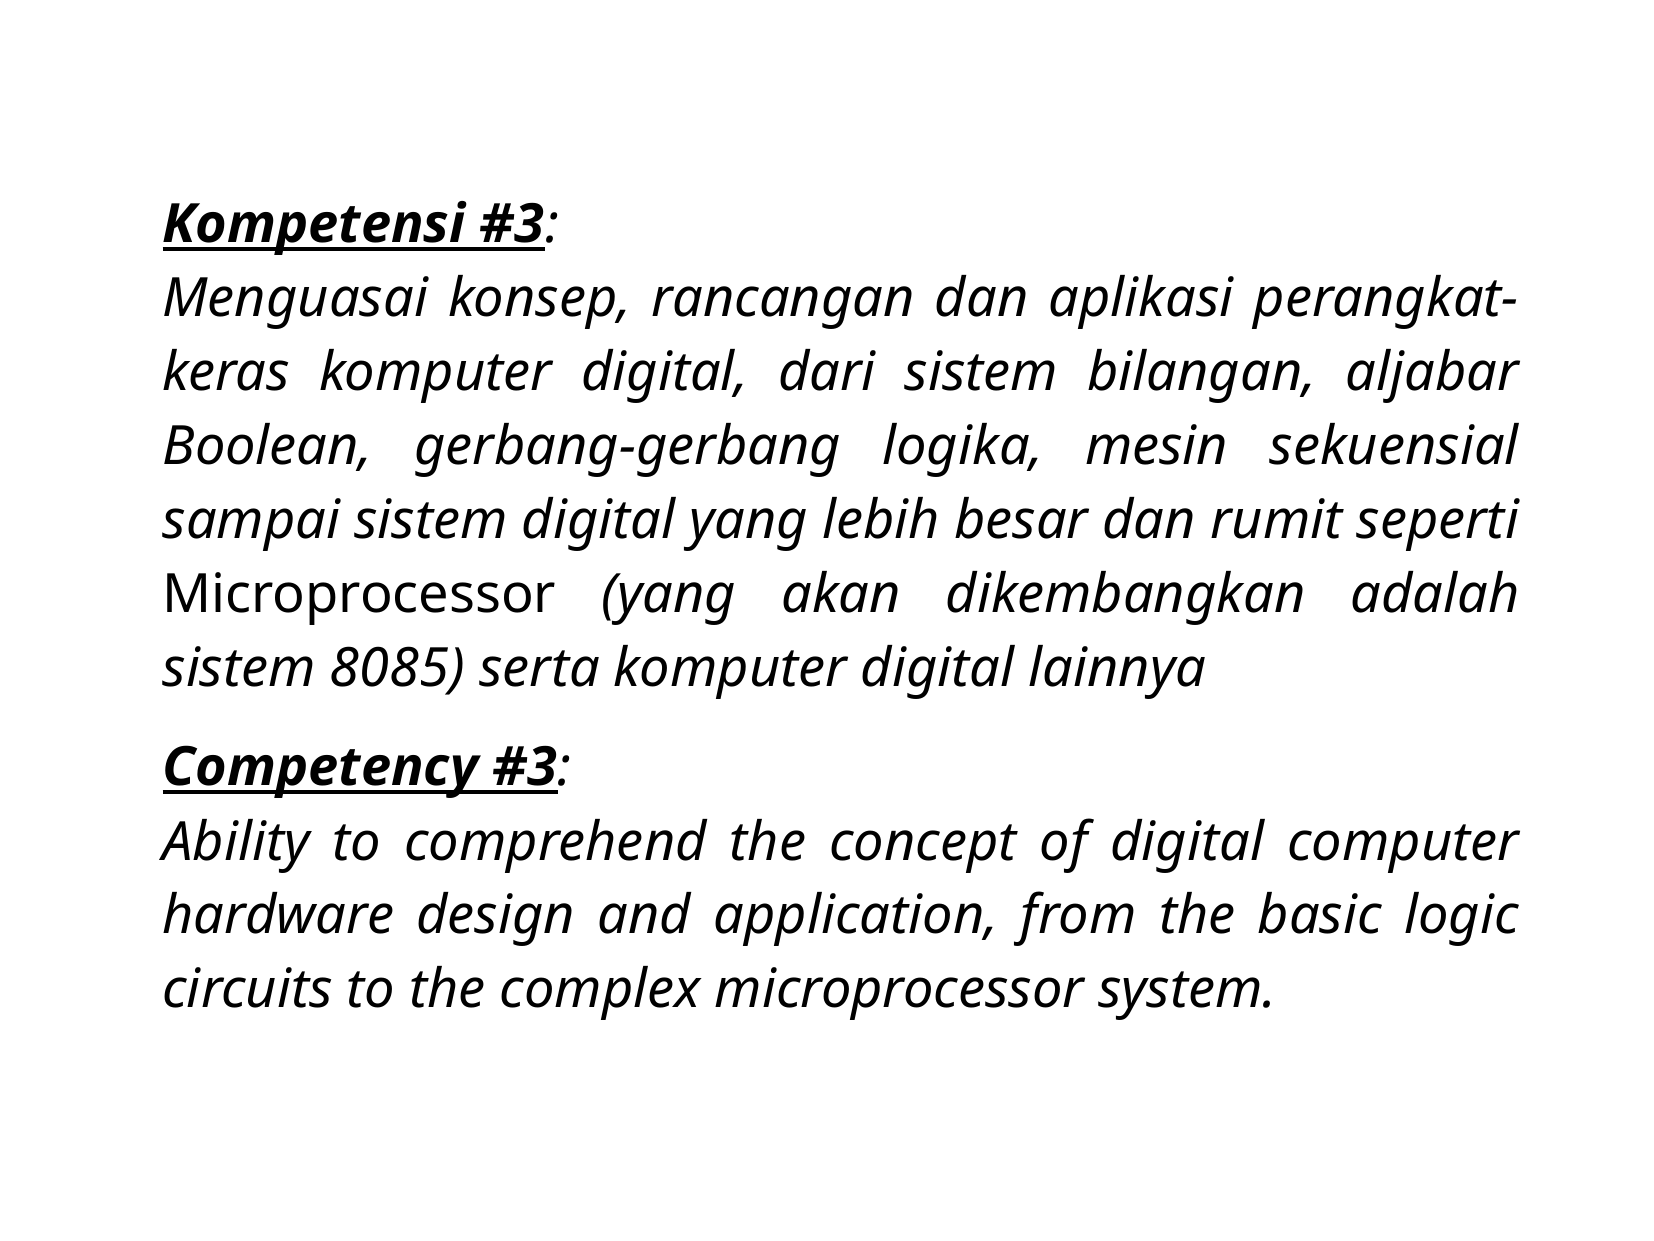

Kompetensi #3:
Menguasai konsep, rancangan dan aplikasi perangkat-keras komputer digital, dari sistem bilangan, aljabar Boolean, gerbang-gerbang logika, mesin sekuensial sampai sistem digital yang lebih besar dan rumit seperti Microprocessor (yang akan dikembangkan adalah sistem 8085) serta komputer digital lainnya
Competency #3:
Ability to comprehend the concept of digital computer hardware design and application, from the basic logic circuits to the complex microprocessor system.